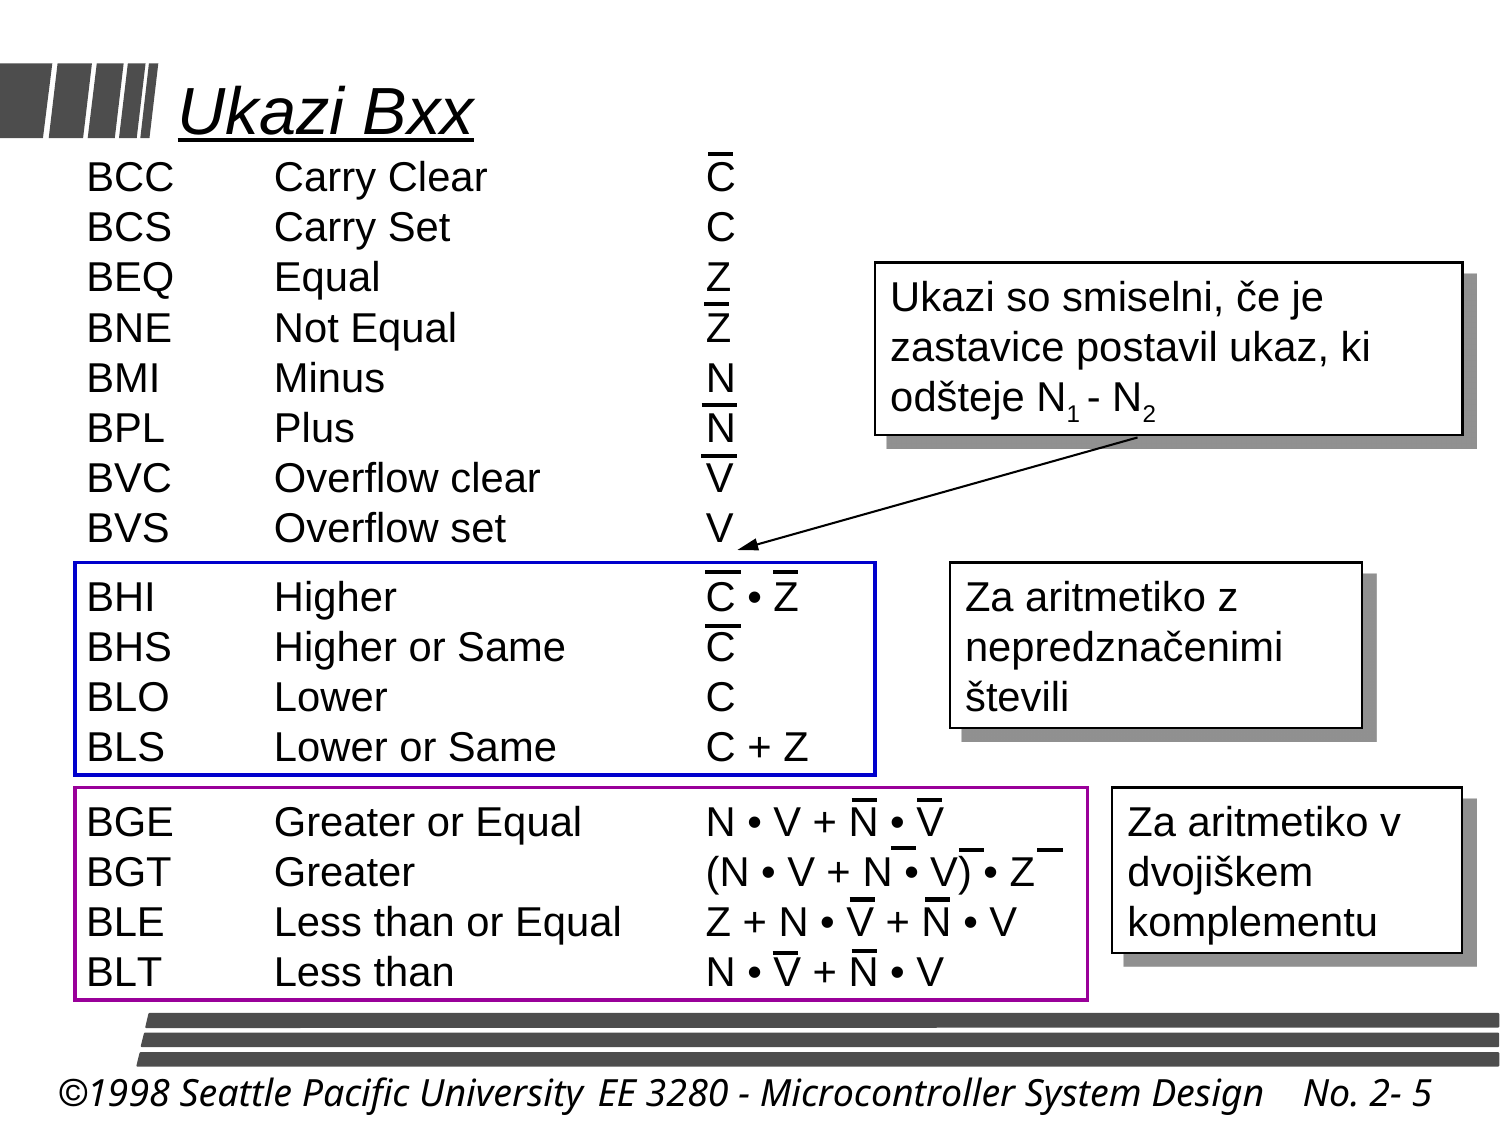

# Ukazi Bxx
BCC	Carry Clear	C
BCS	Carry Set	C
BEQ	Equal	Z
BNE	Not Equal	Z
BMI	Minus	N
BPL	Plus	N
BVC	Overflow clear	V
BVS	Overflow set	V
Ukazi so smiselni, če je zastavice postavil ukaz, ki odšteje N1 - N2
BHI	Higher	C • Z
BHS	Higher or Same	C
BLO	Lower	C
BLS	Lower or Same	C + Z
Za aritmetiko z nepredznačenimi števili
BGE	Greater or Equal	N • V + N • V
BGT	Greater	(N • V + N • V) • Z
BLE	Less than or Equal	Z + N • V + N • V
BLT	Less than	N • V + N • V
Za aritmetiko v dvojiškem komplementu